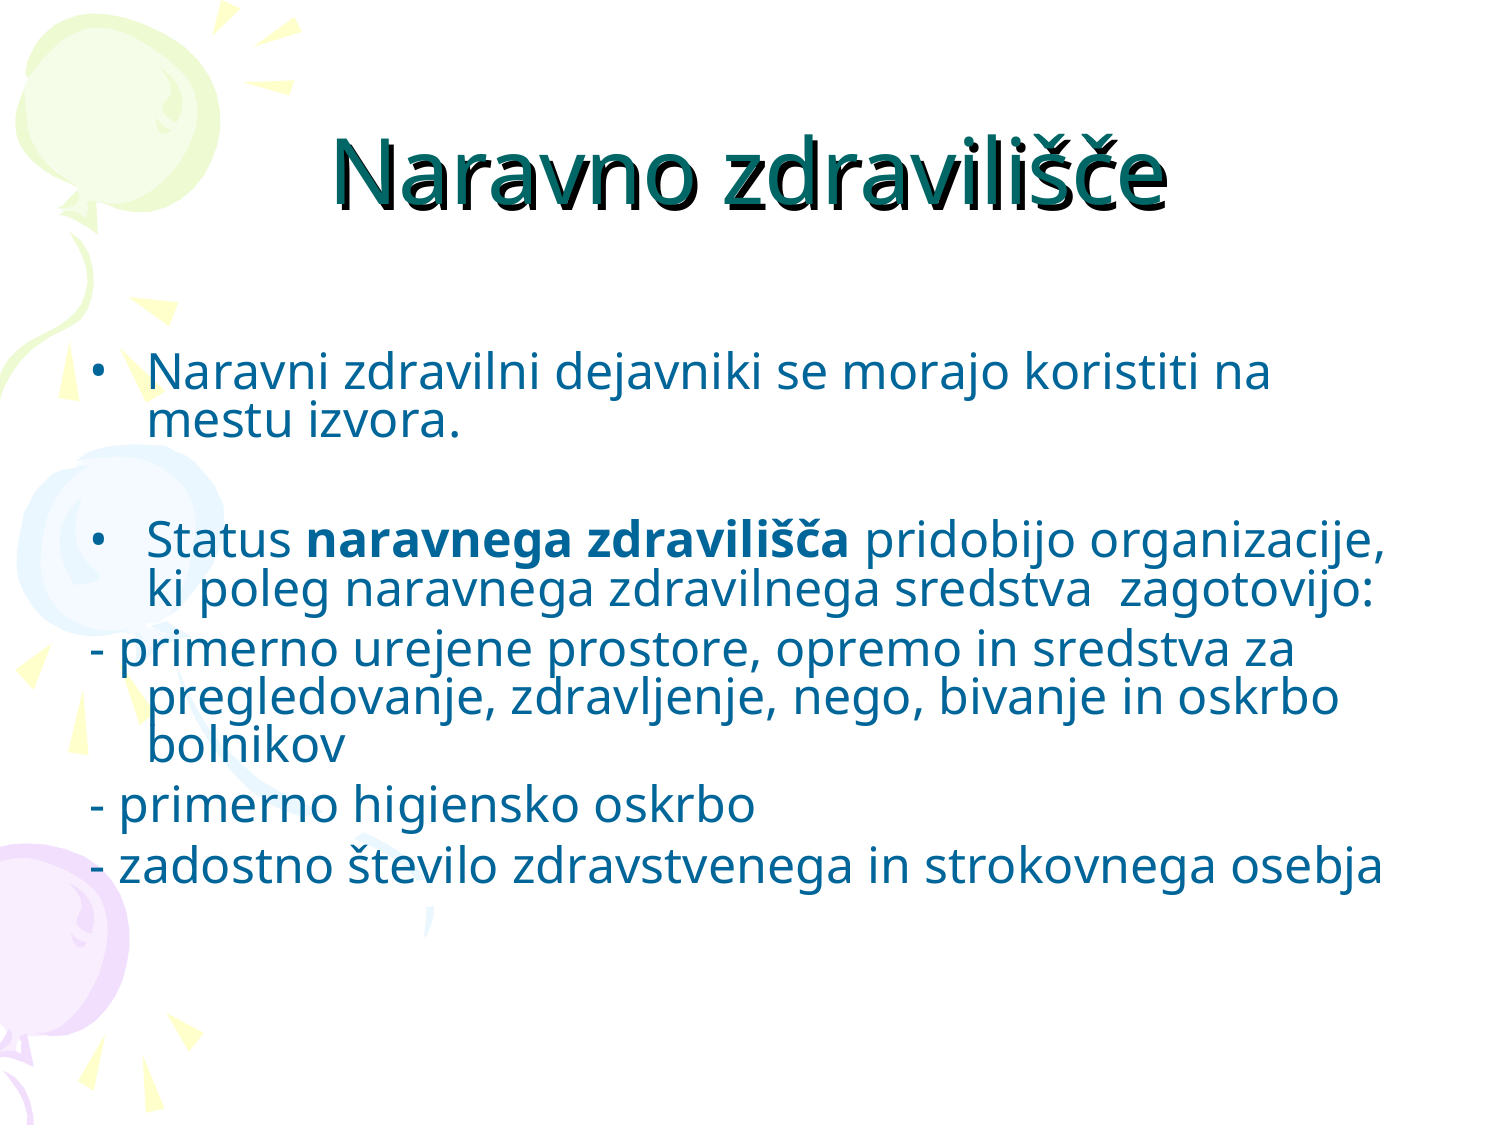

# Naravno zdravilišče
Naravni zdravilni dejavniki se morajo koristiti na mestu izvora.
Status naravnega zdravilišča pridobijo organizacije, ki poleg naravnega zdravilnega sredstva zagotovijo:
- primerno urejene prostore, opremo in sredstva za pregledovanje, zdravljenje, nego, bivanje in oskrbo bolnikov
- primerno higiensko oskrbo
- zadostno število zdravstvenega in strokovnega osebja